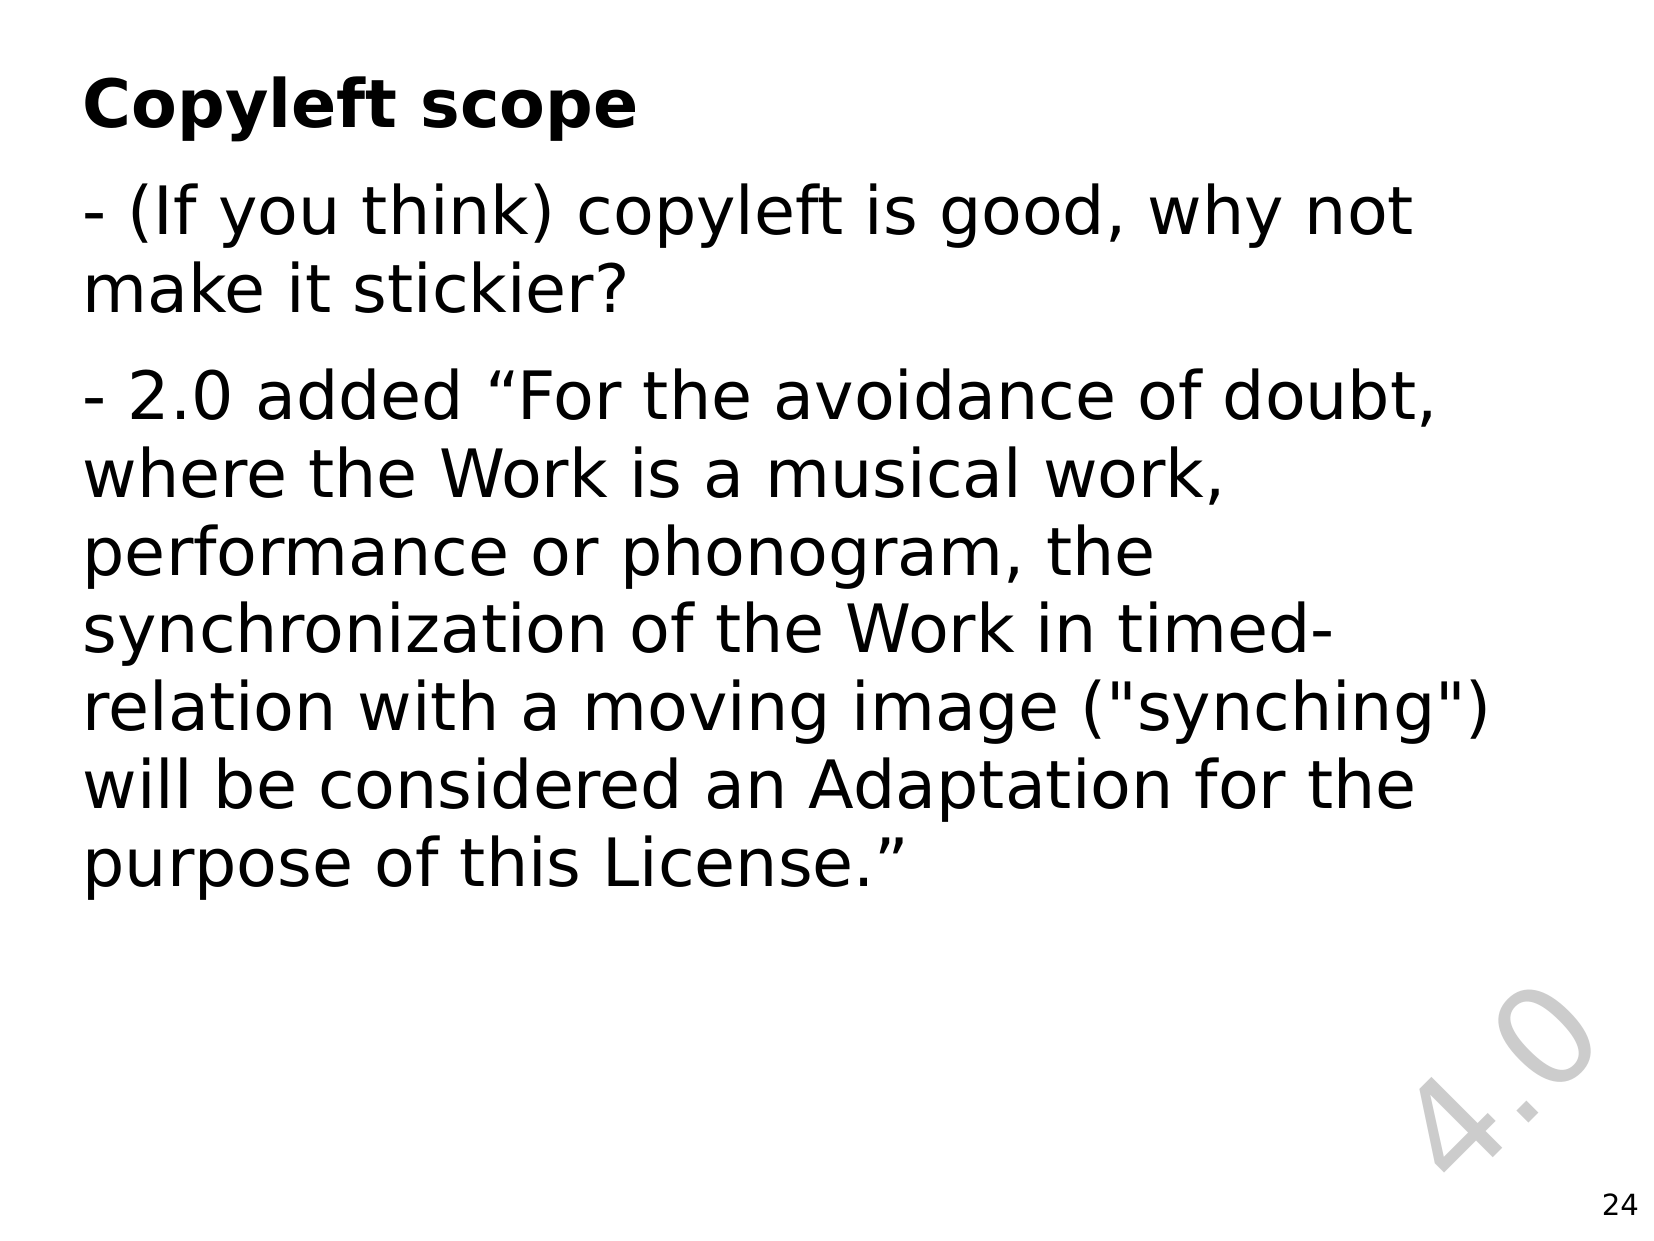

# Copyleft scope
- (If you think) copyleft is good, why not make it stickier?
- 2.0 added “For the avoidance of doubt, where the Work is a musical work, performance or phonogram, the synchronization of the Work in timed-relation with a moving image ("synching") will be considered an Adaptation for the purpose of this License.”
4.0